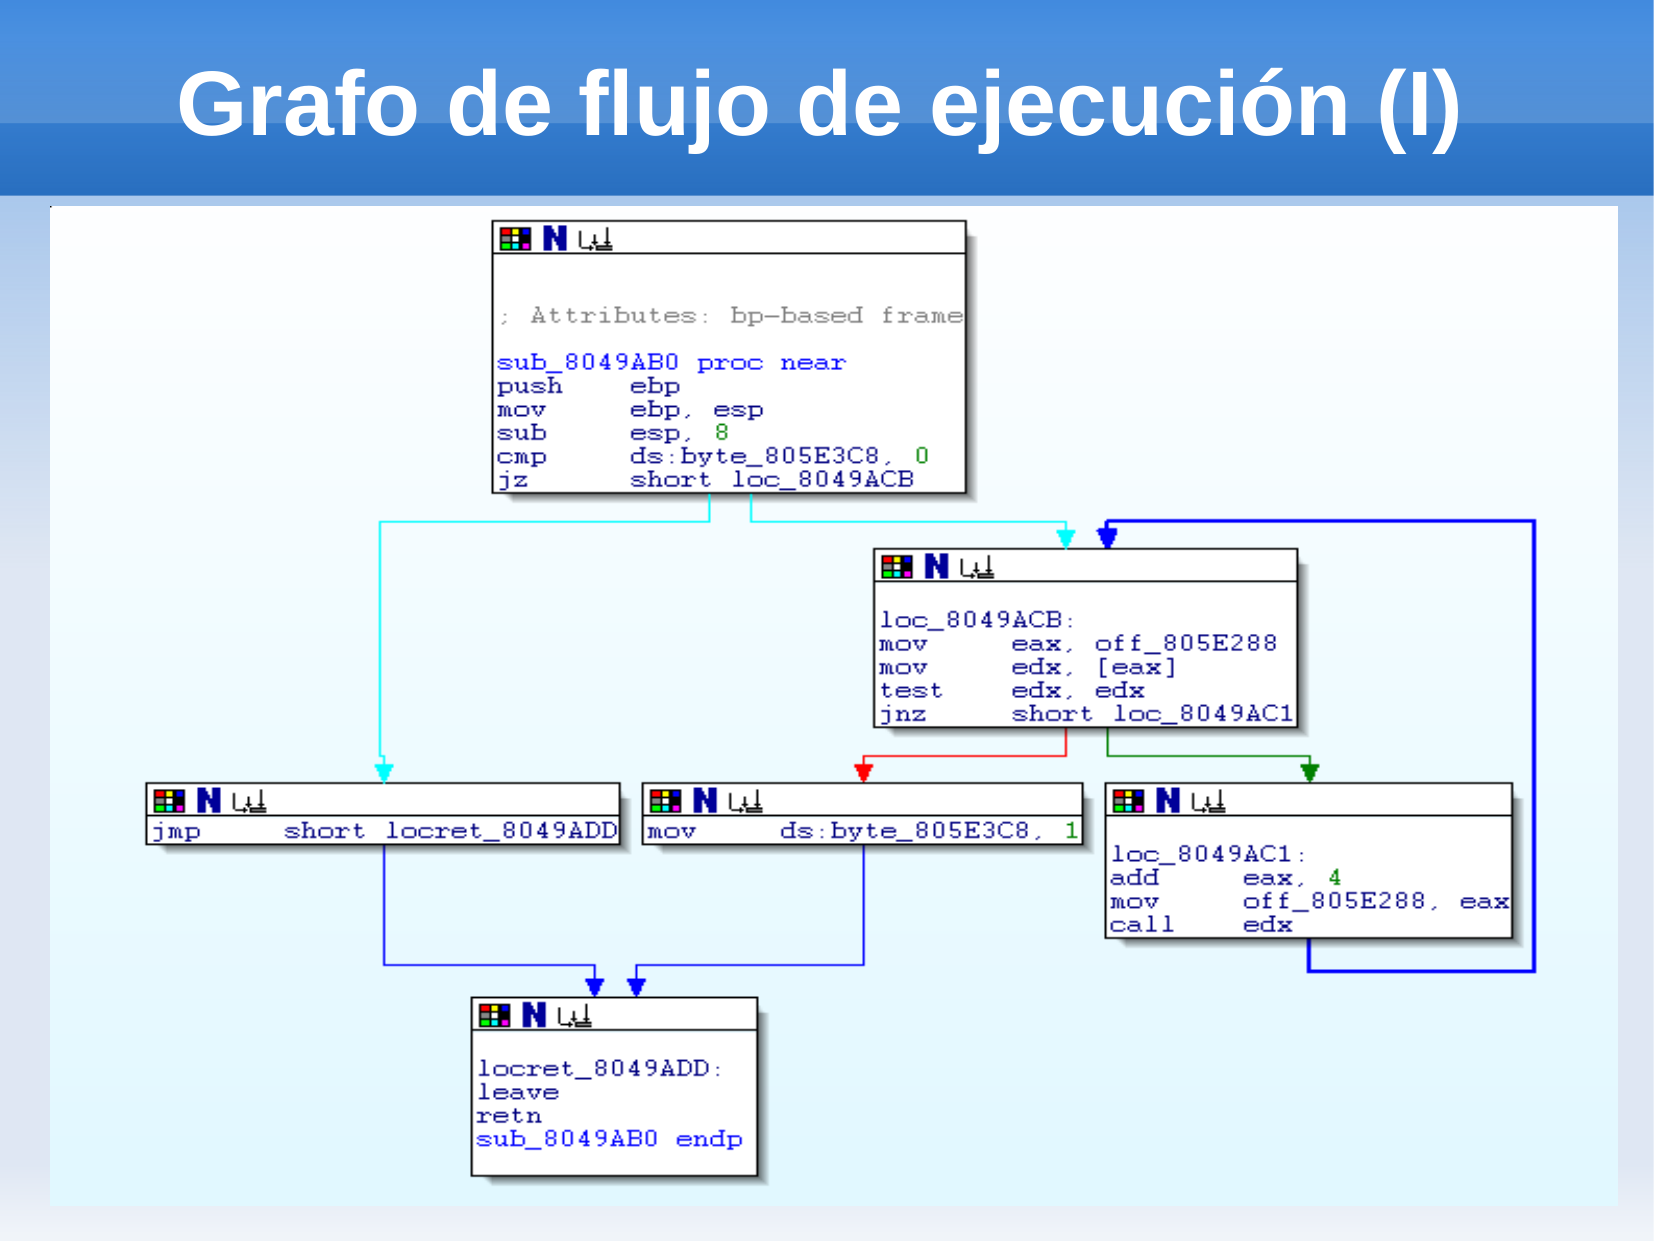

# Grafo de flujo de ejecución (I)